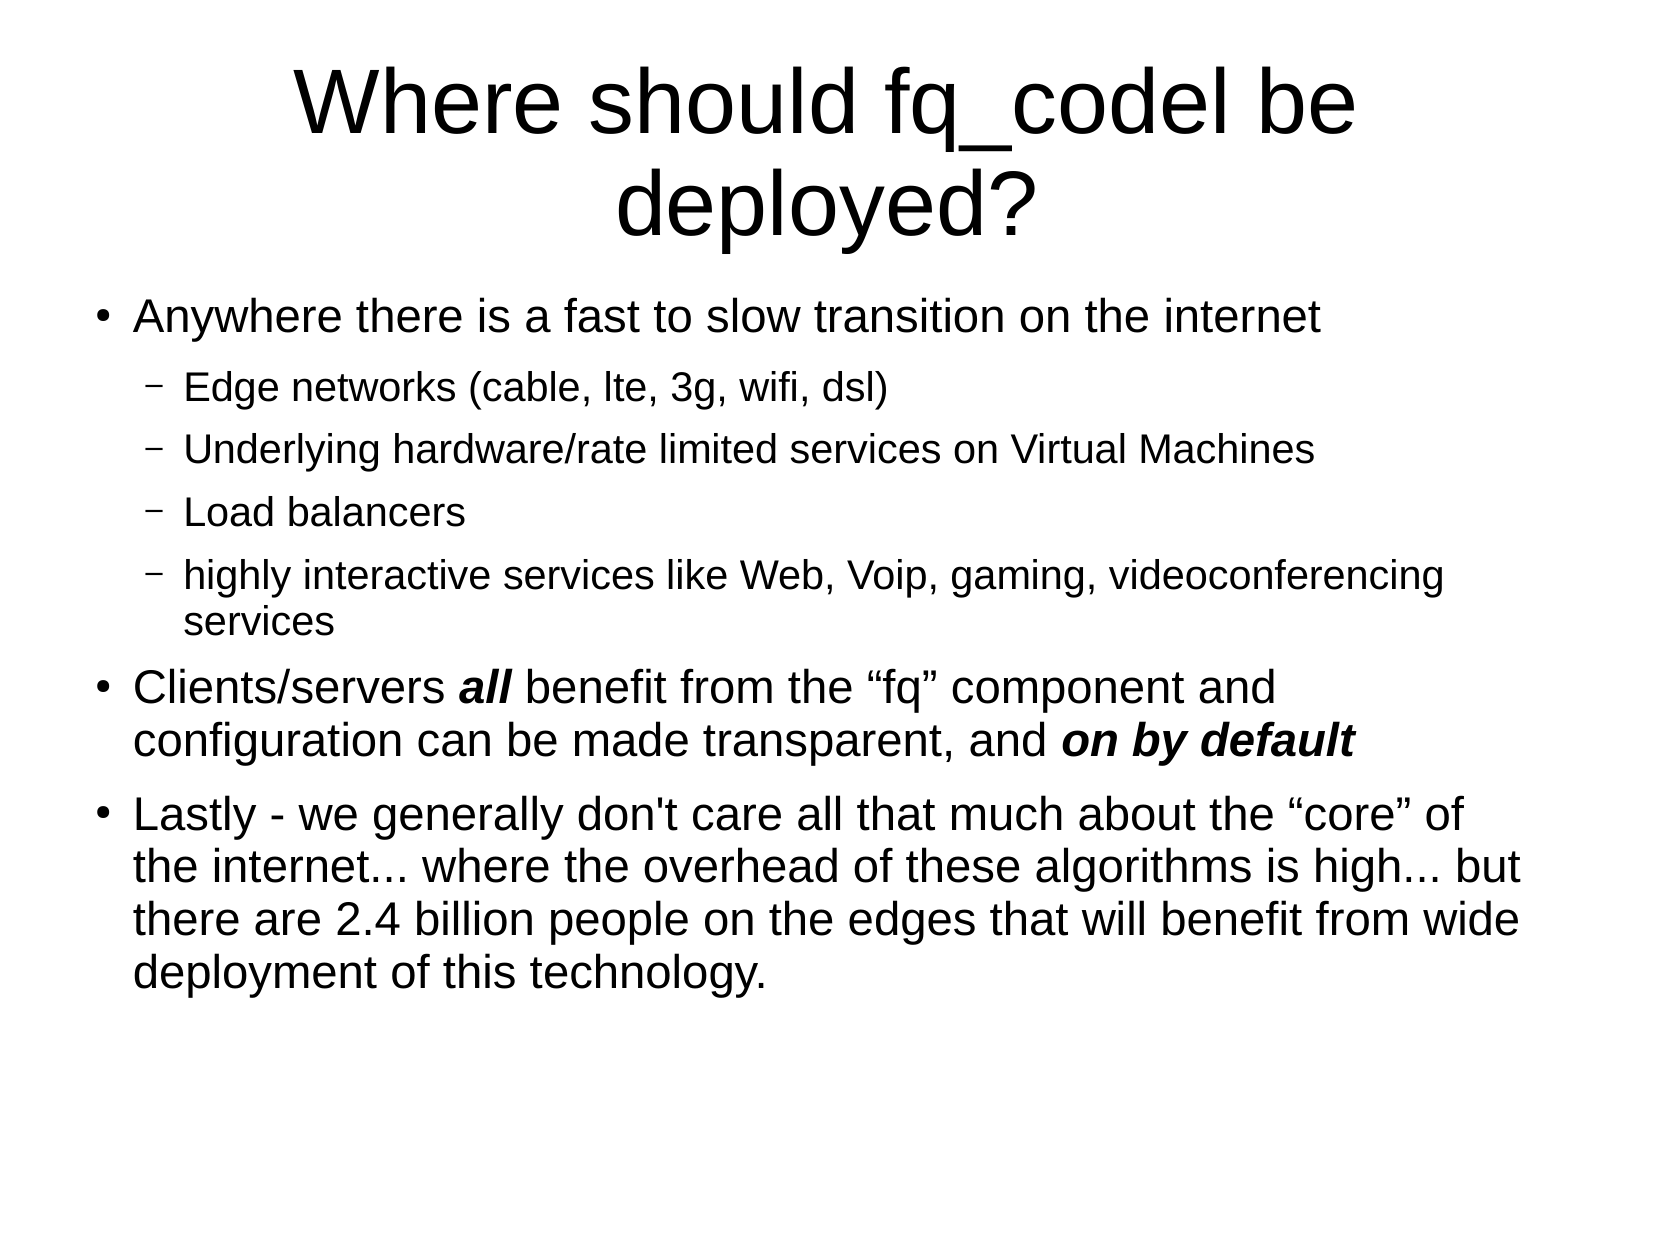

# Where should fq_codel be deployed?
Anywhere there is a fast to slow transition on the internet
Edge networks (cable, lte, 3g, wifi, dsl)
Underlying hardware/rate limited services on Virtual Machines
Load balancers
highly interactive services like Web, Voip, gaming, videoconferencing services
Clients/servers all benefit from the “fq” component and configuration can be made transparent, and on by default
Lastly - we generally don't care all that much about the “core” of the internet... where the overhead of these algorithms is high... but there are 2.4 billion people on the edges that will benefit from wide deployment of this technology.